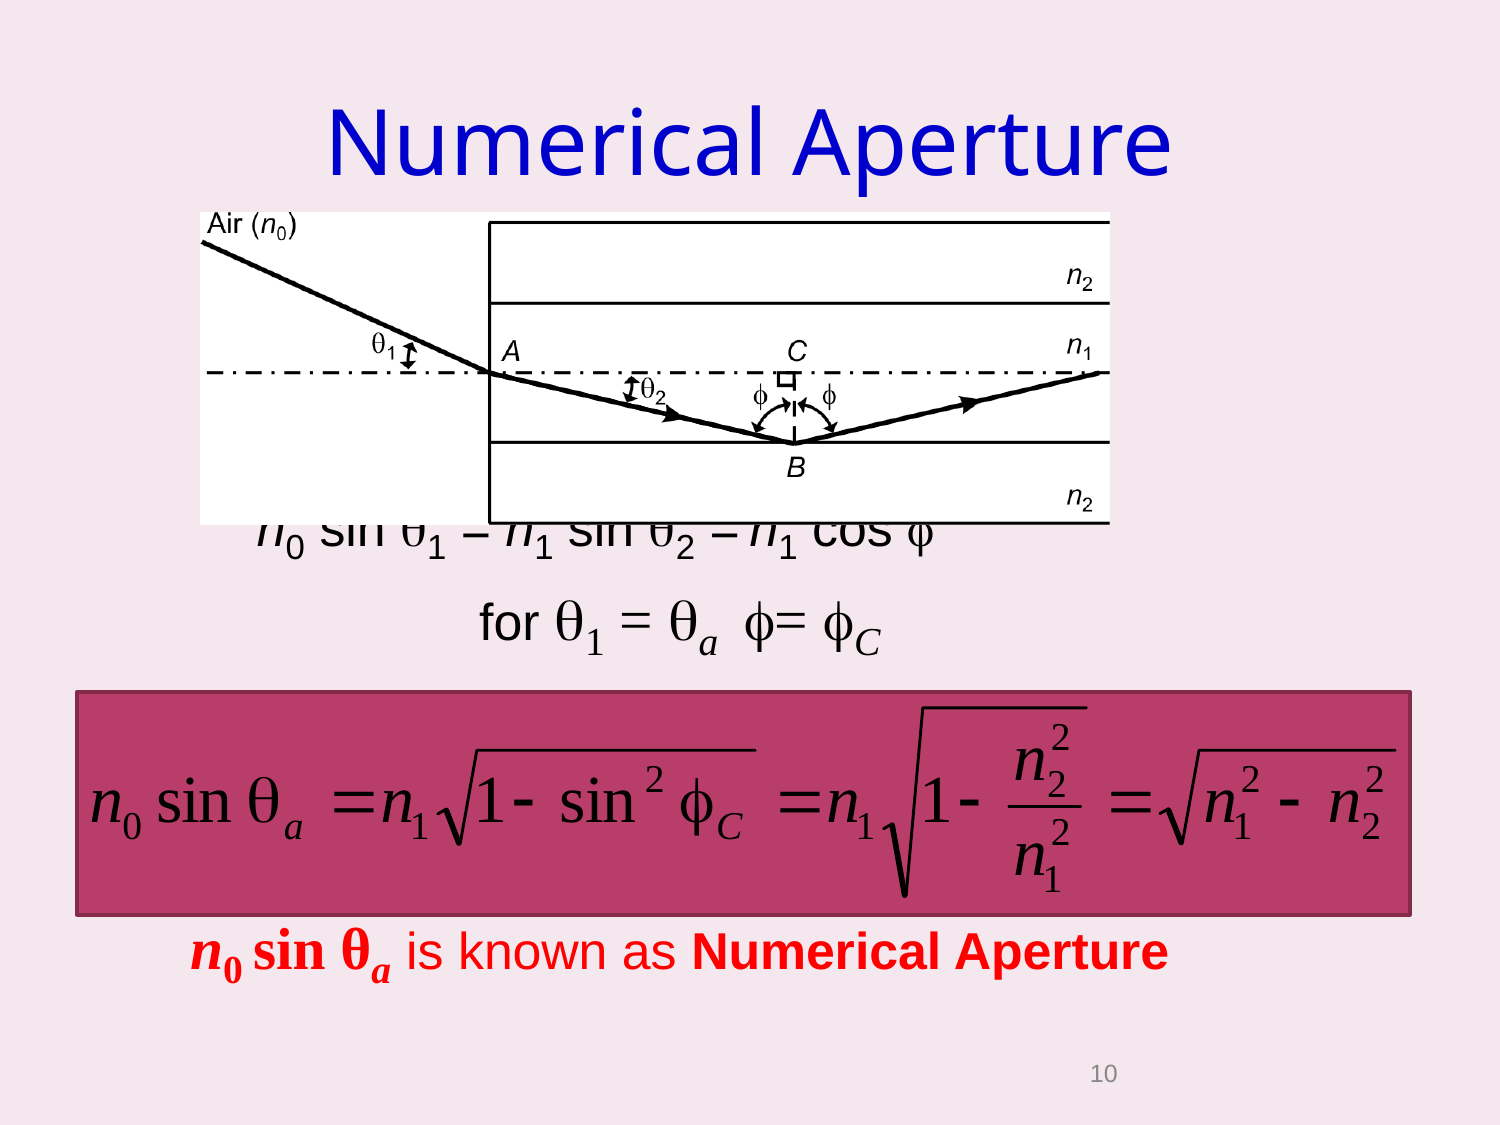

# Numerical Aperture
			n0 sin 1 = n1 sin 2 = n1 cos 
for 1 = a	 = C
n0 sin θa is known as Numerical Aperture